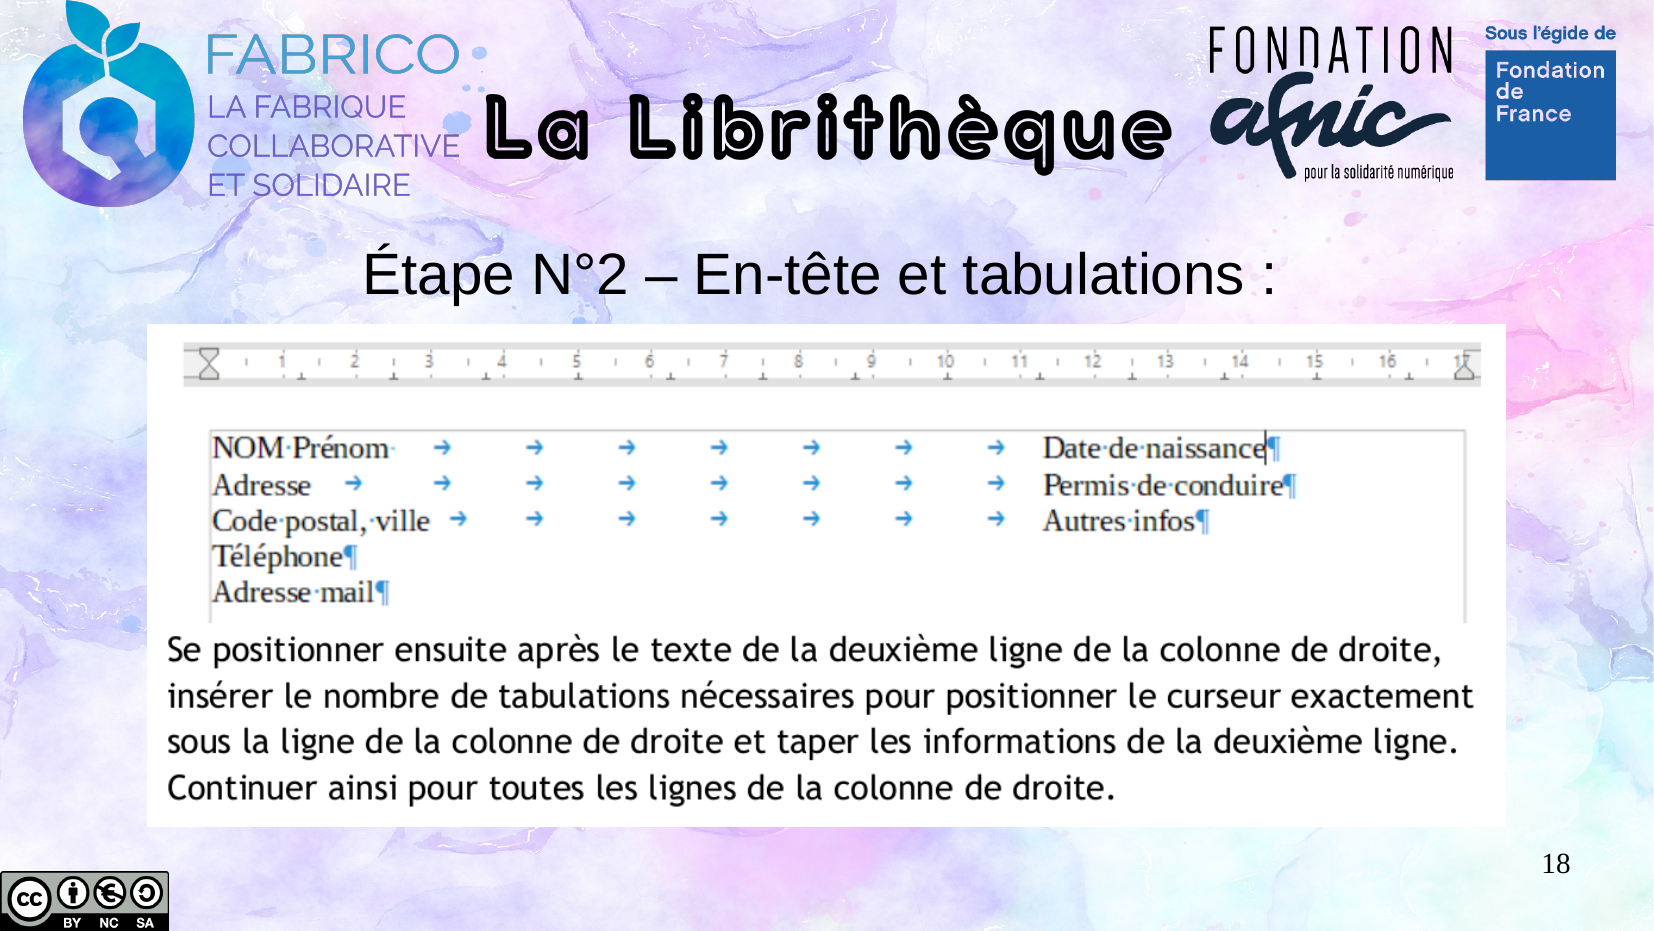

# Étape N°2 – En-tête et tabulations :
18